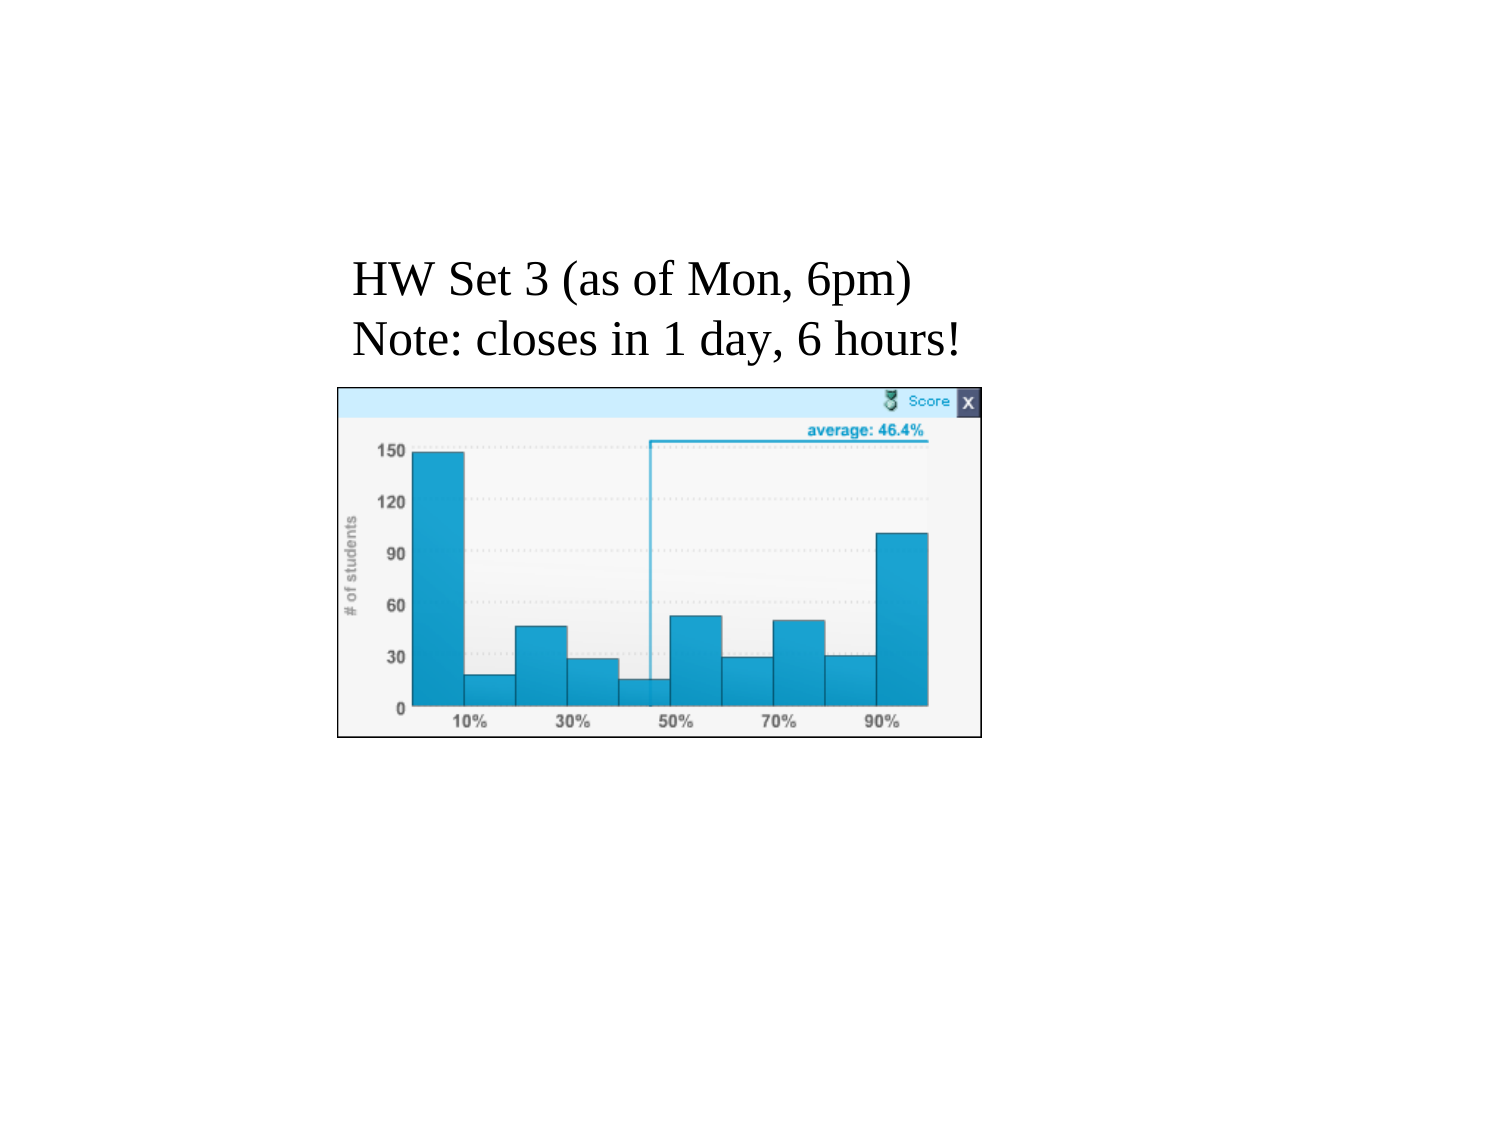

HW Set 3 (as of Mon, 6pm)
Note: closes in 1 day, 6 hours!